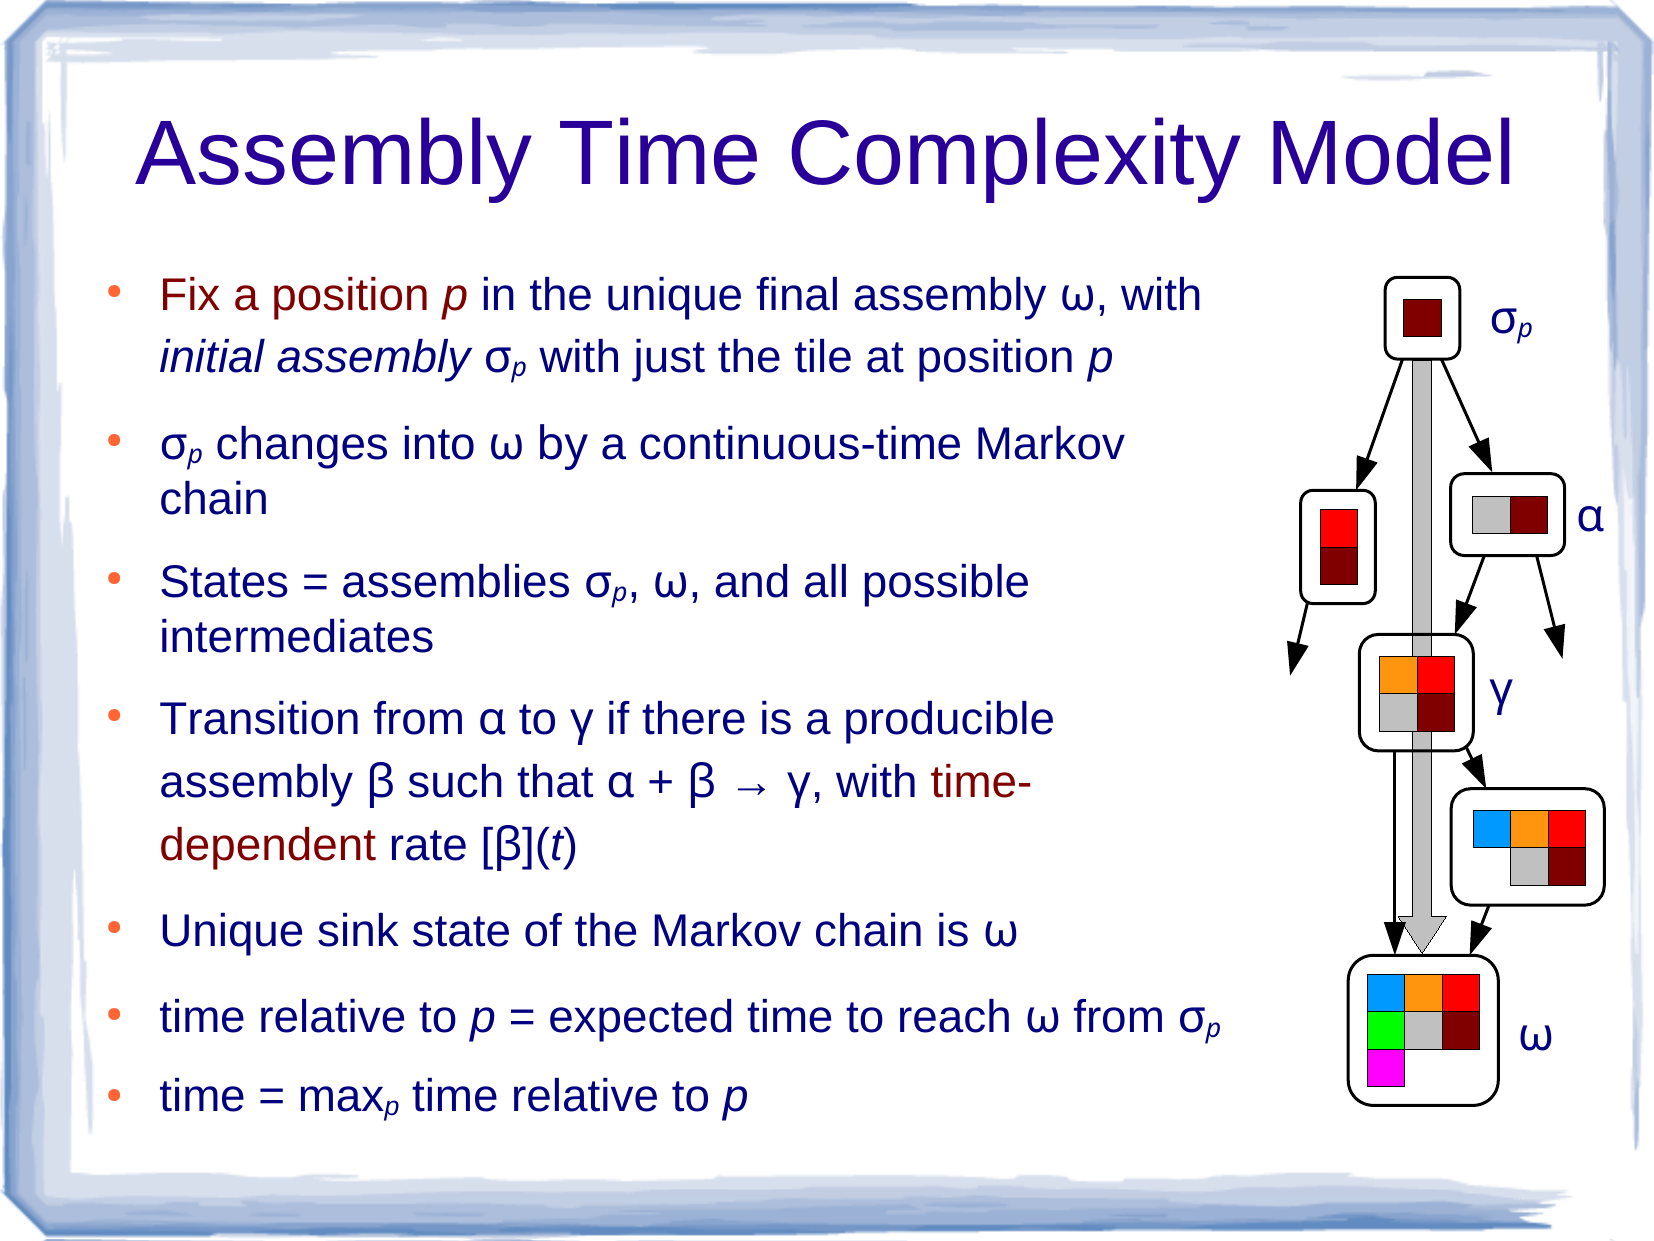

# Assembly Time Complexity Model
Fix a position p in the unique final assembly ω, with initial assembly σp with just the tile at position p
σp changes into ω by a continuous-time Markov chain
States = assemblies σp, ω, and all possible intermediates
Transition from α to γ if there is a producible assembly β such that α + β → γ, with time-dependent rate [β](t)
Unique sink state of the Markov chain is ω
time relative to p = expected time to reach ω from σp
time = maxp time relative to p
σp
α
γ
ω